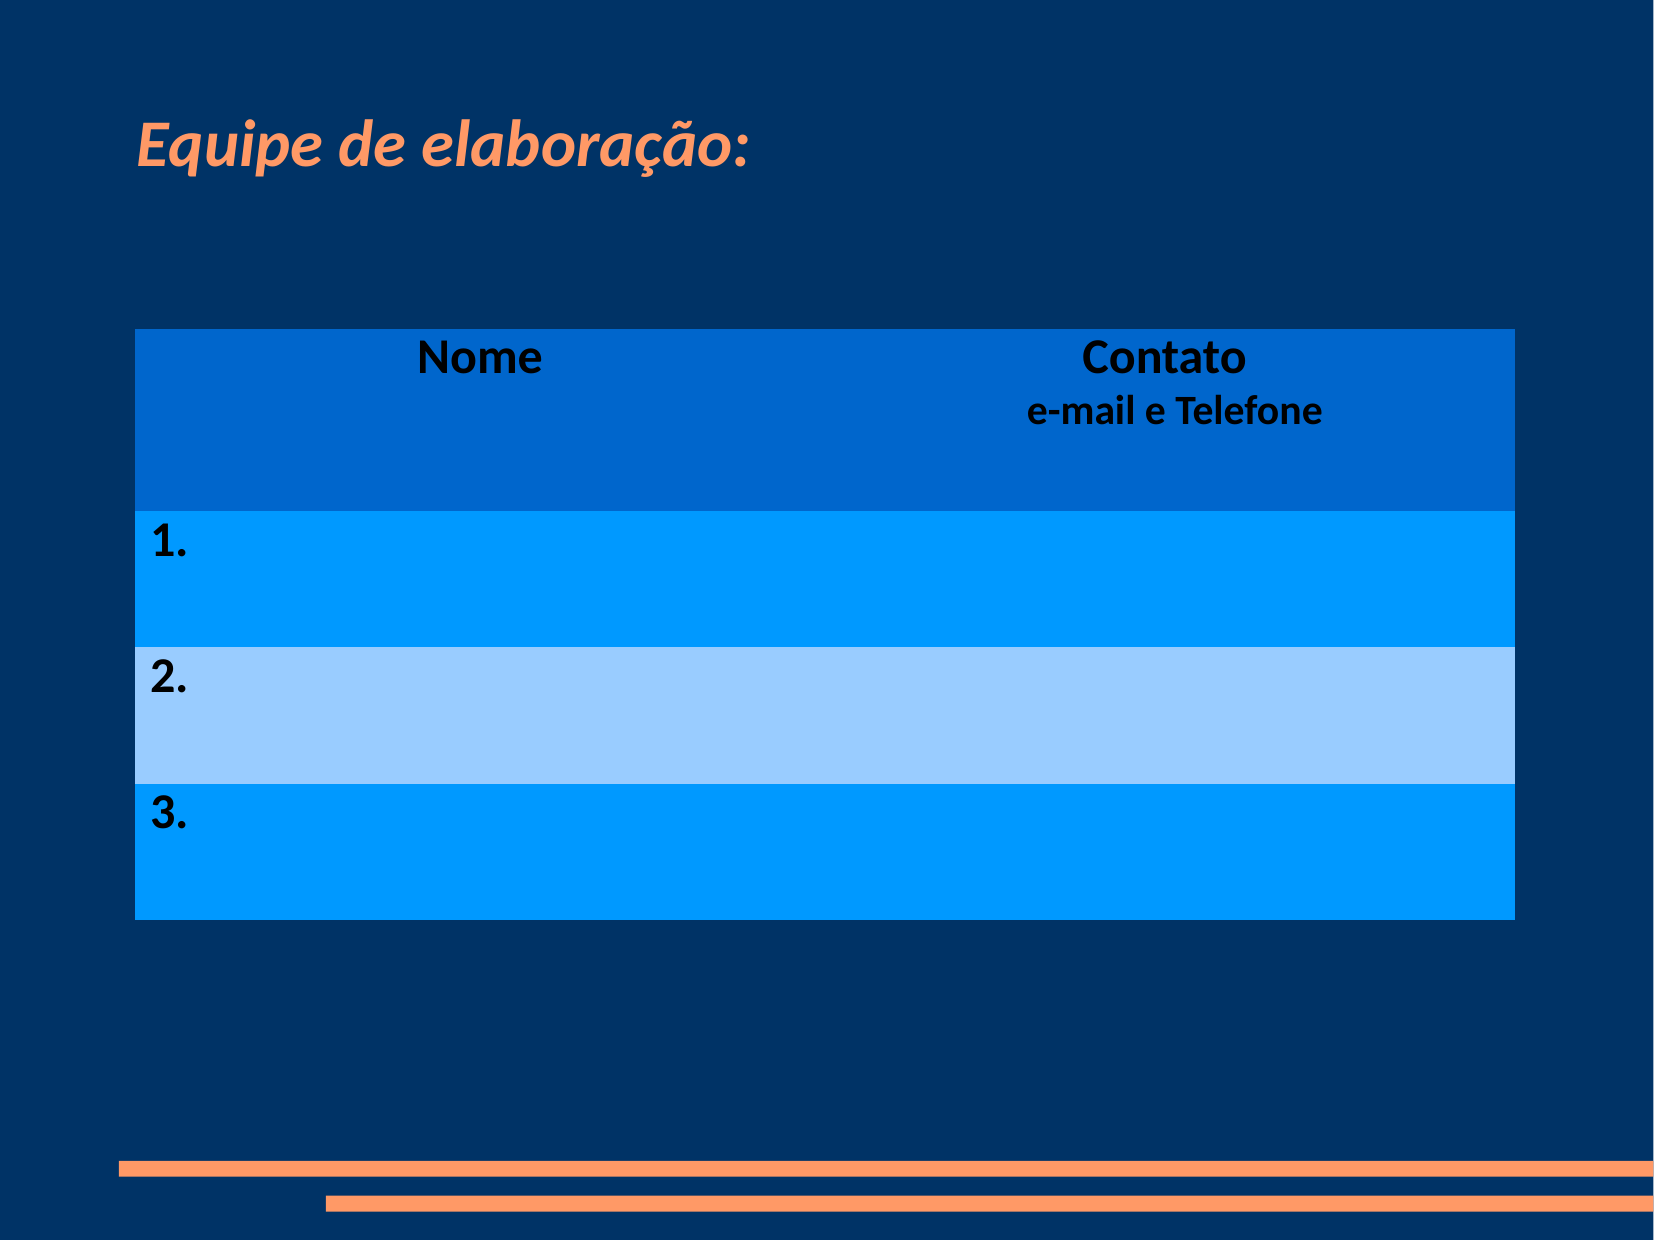

# Equipe de elaboração:
| Nome | Contato e-mail e Telefone |
| --- | --- |
| 1. | |
| 2. | |
| 3. | |